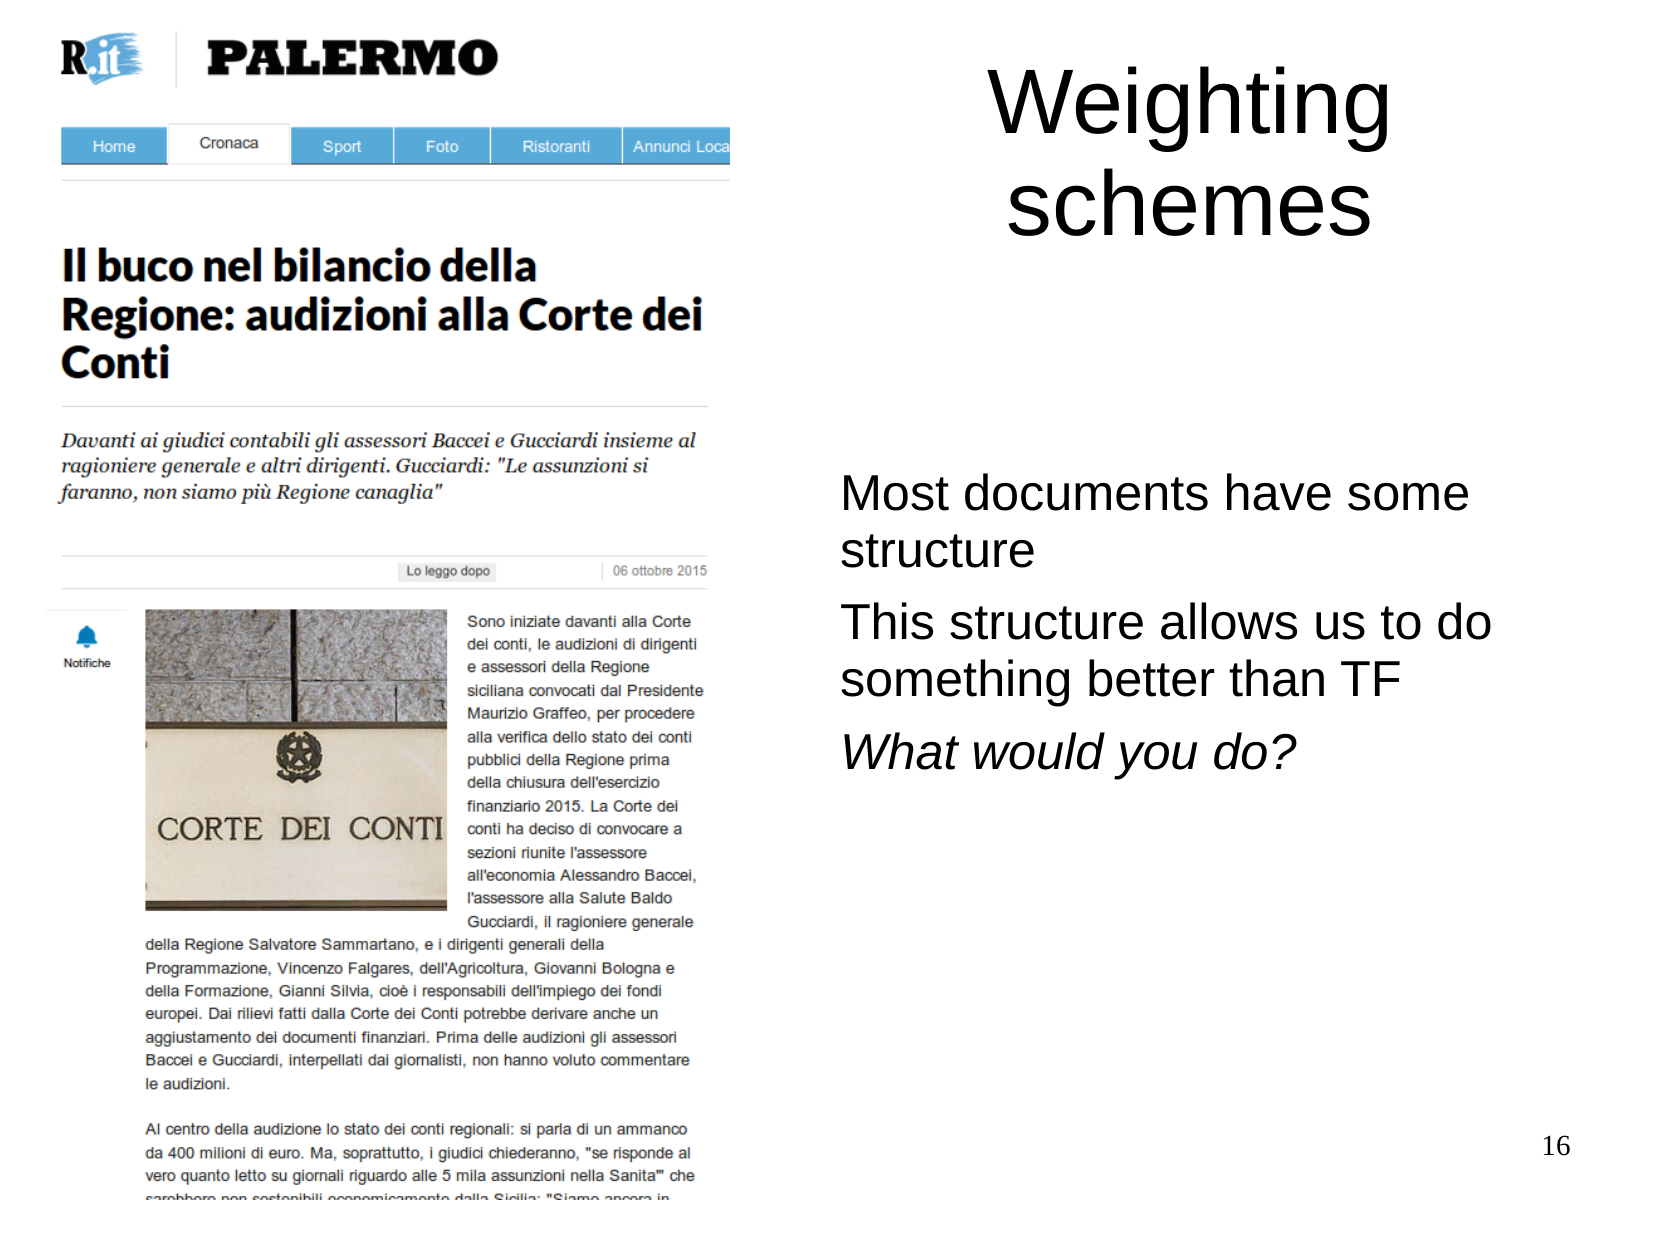

# Weighting schemes
Most documents have some structure
This structure allows us to do something better than TF
What would you do?
16